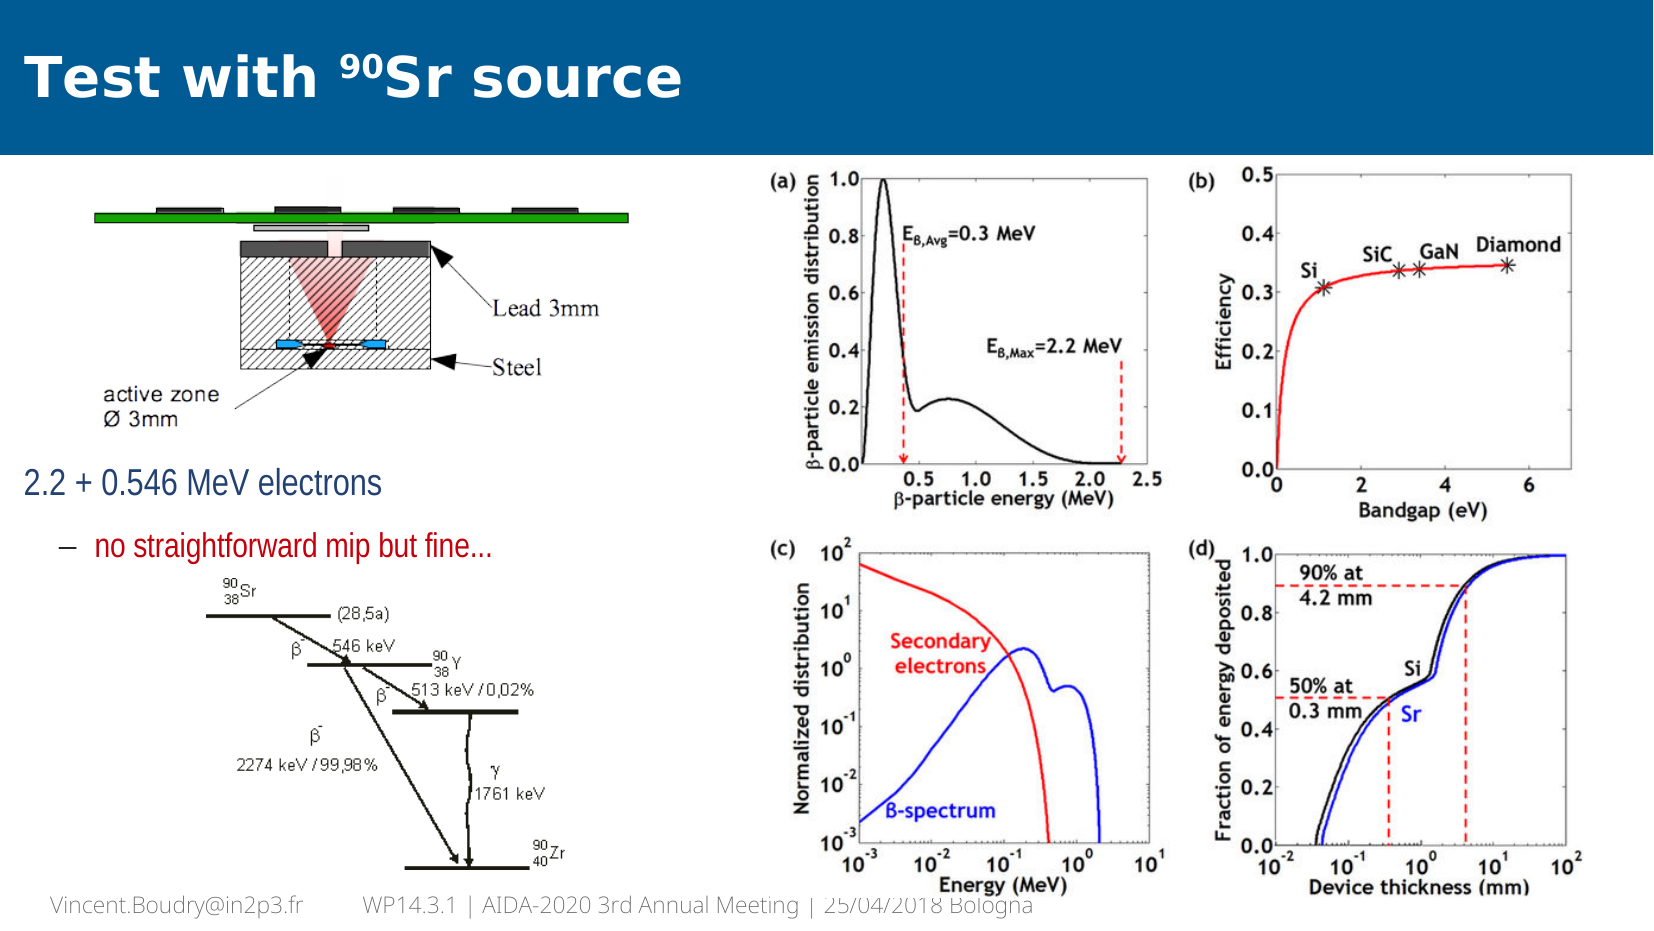

# Test with 90Sr source
2.2 + 0.546 MeV electrons
no straightforward mip but fine...
Vincent.Boudry@in2p3.fr
 WP14.3.1 | AIDA-2020 3rd Annual Meeting | 25/04/2018 Bologna